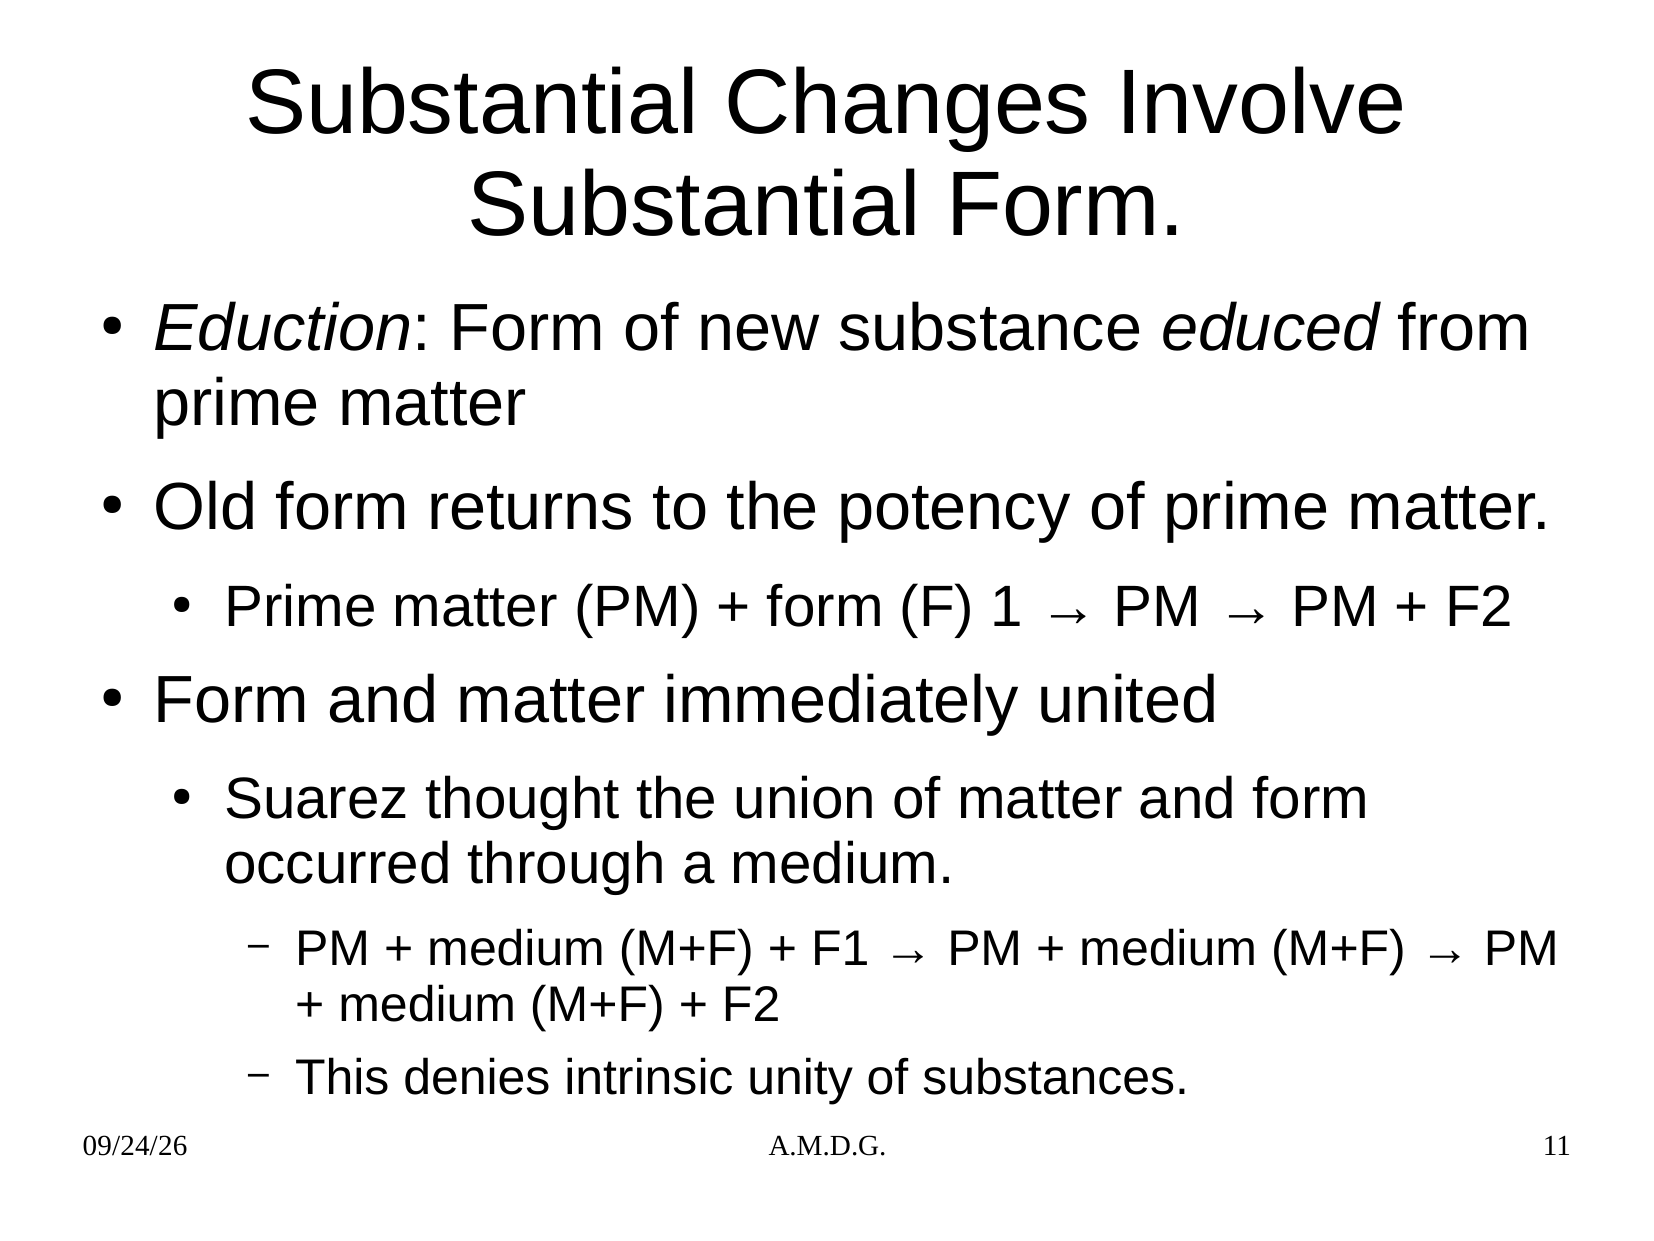

# Substantial Changes Involve Substantial Form.
Eduction: Form of new substance educed from prime matter
Old form returns to the potency of prime matter.
Prime matter (PM) + form (F) 1 → PM → PM + F2
Form and matter immediately united
Suarez thought the union of matter and form occurred through a medium.
PM + medium (M+F) + F1 → PM + medium (M+F) → PM + medium (M+F) + F2
This denies intrinsic unity of substances.
A.M.D.G.
11